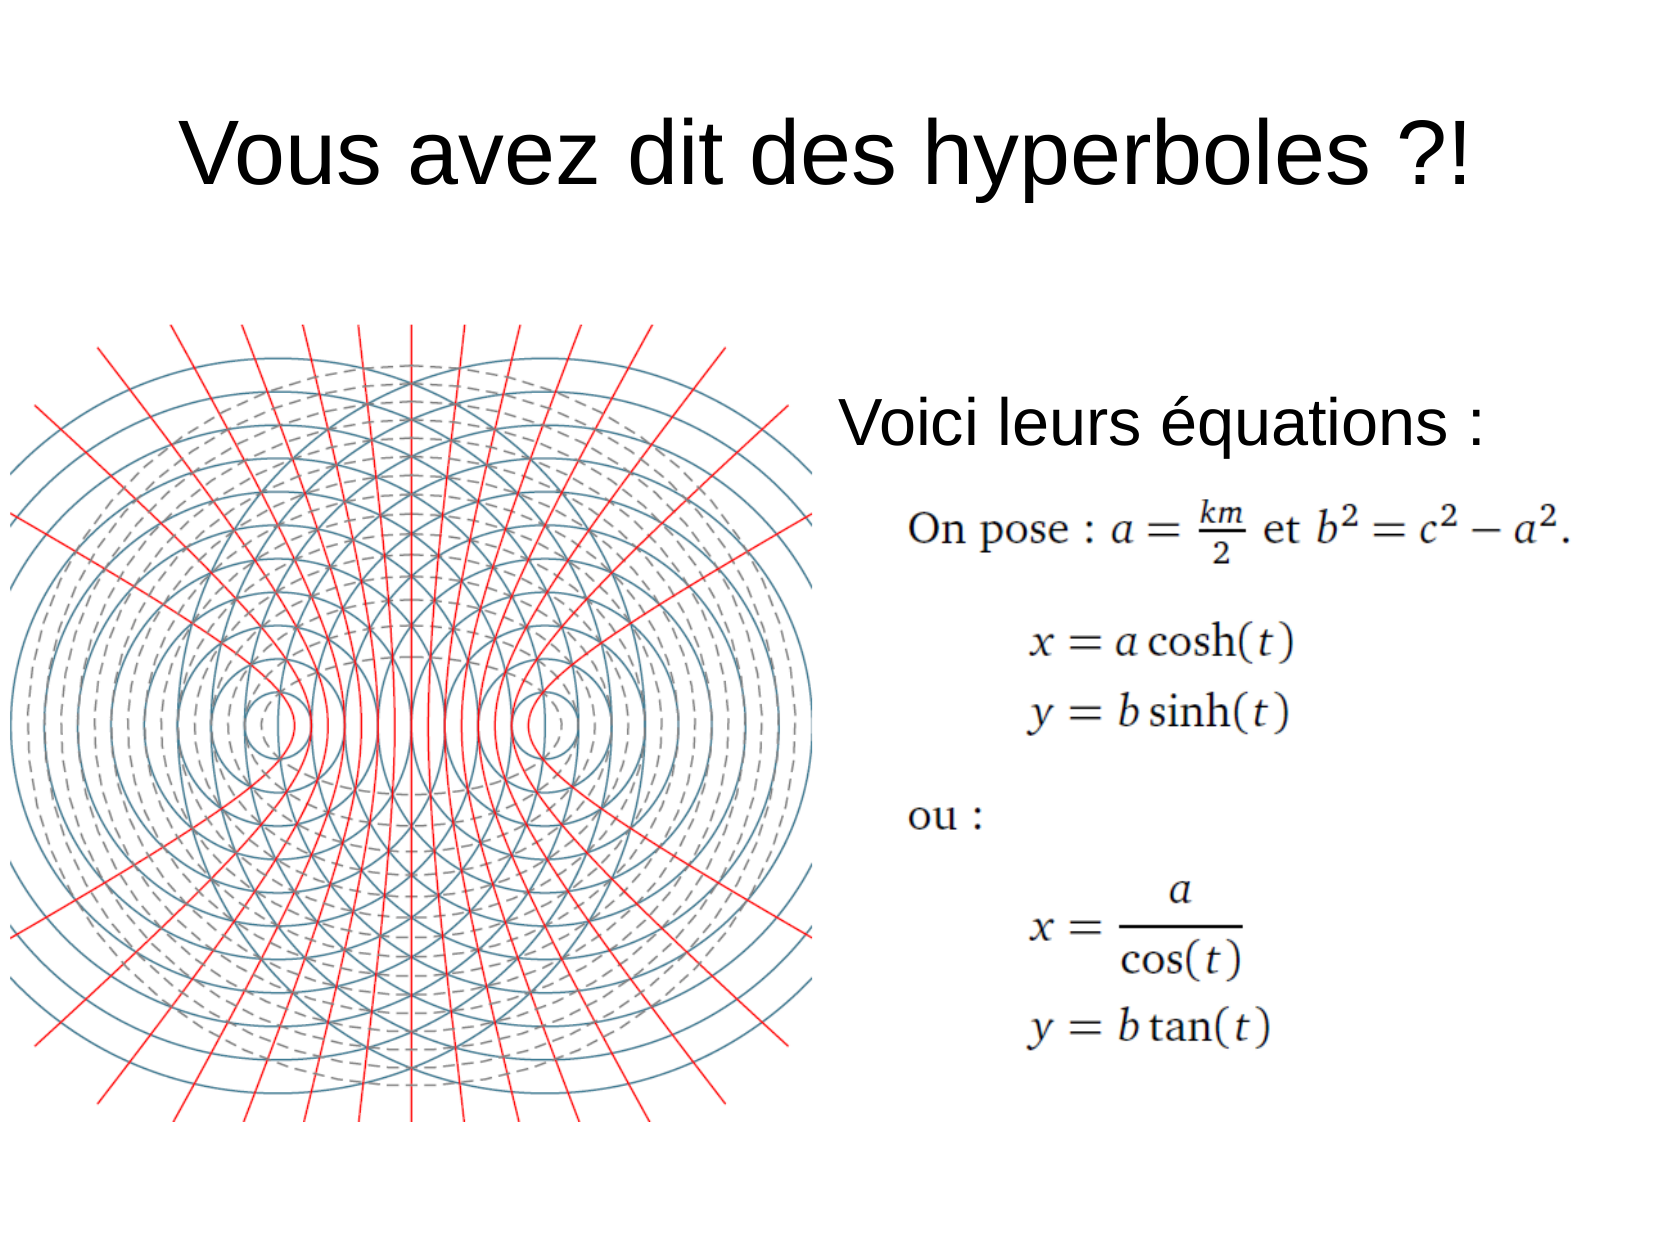

# Vous avez dit des hyperboles ?!
Voici leurs équations :